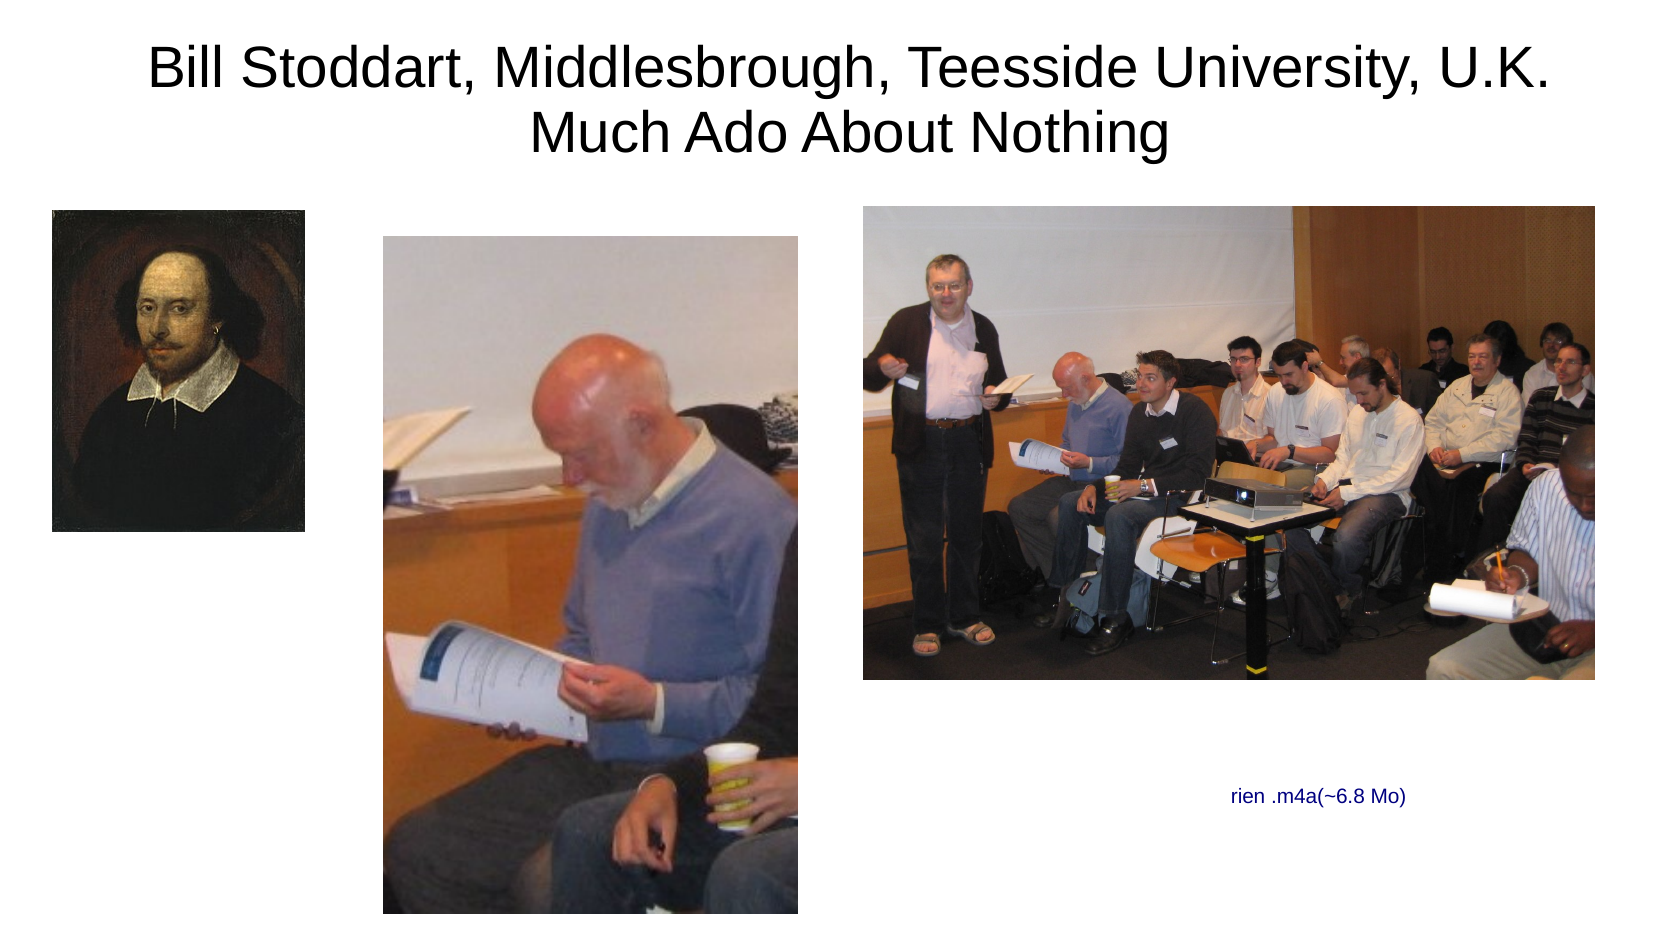

# Bill Stoddart, Middlesbrough, Teesside University, U.K. Much Ado About Nothing
rien .m4a(~6.8 Mo)